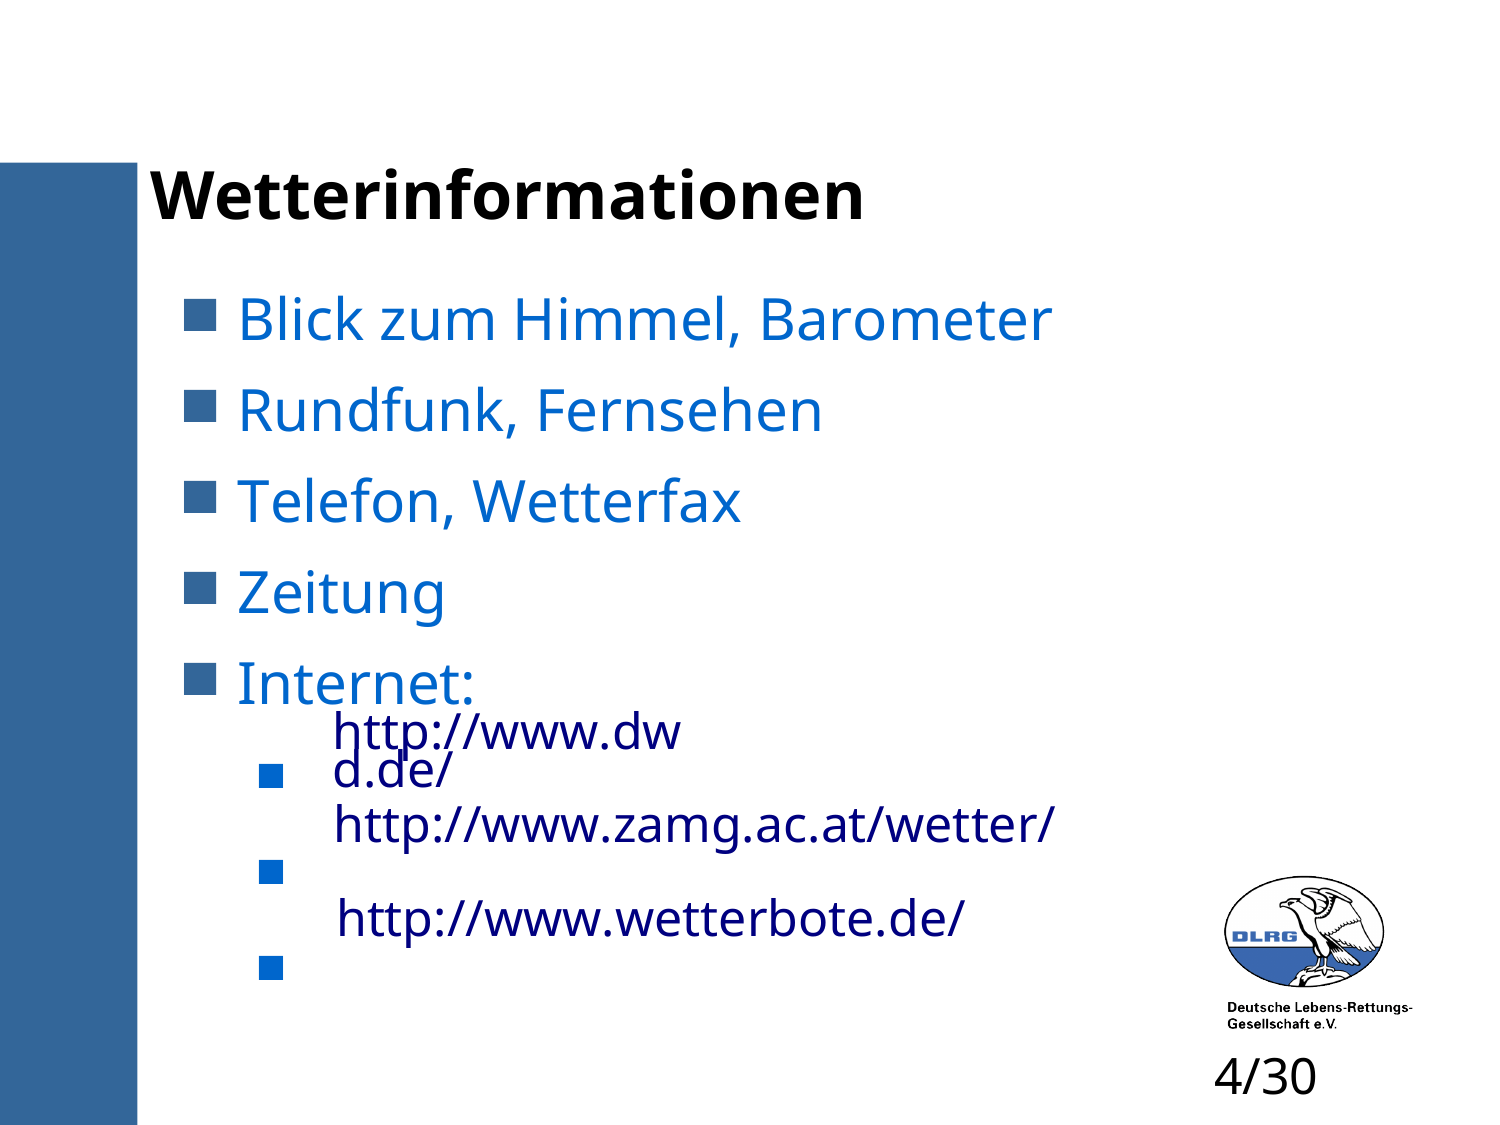

# Wetterinformationen
Blick zum Himmel, Barometer
Rundfunk, Fernsehen
Telefon, Wetterfax
Zeitung
Internet:
http://www.dwd.de/
http://www.zamg.ac.at/wetter/
http://www.wetterbote.de/